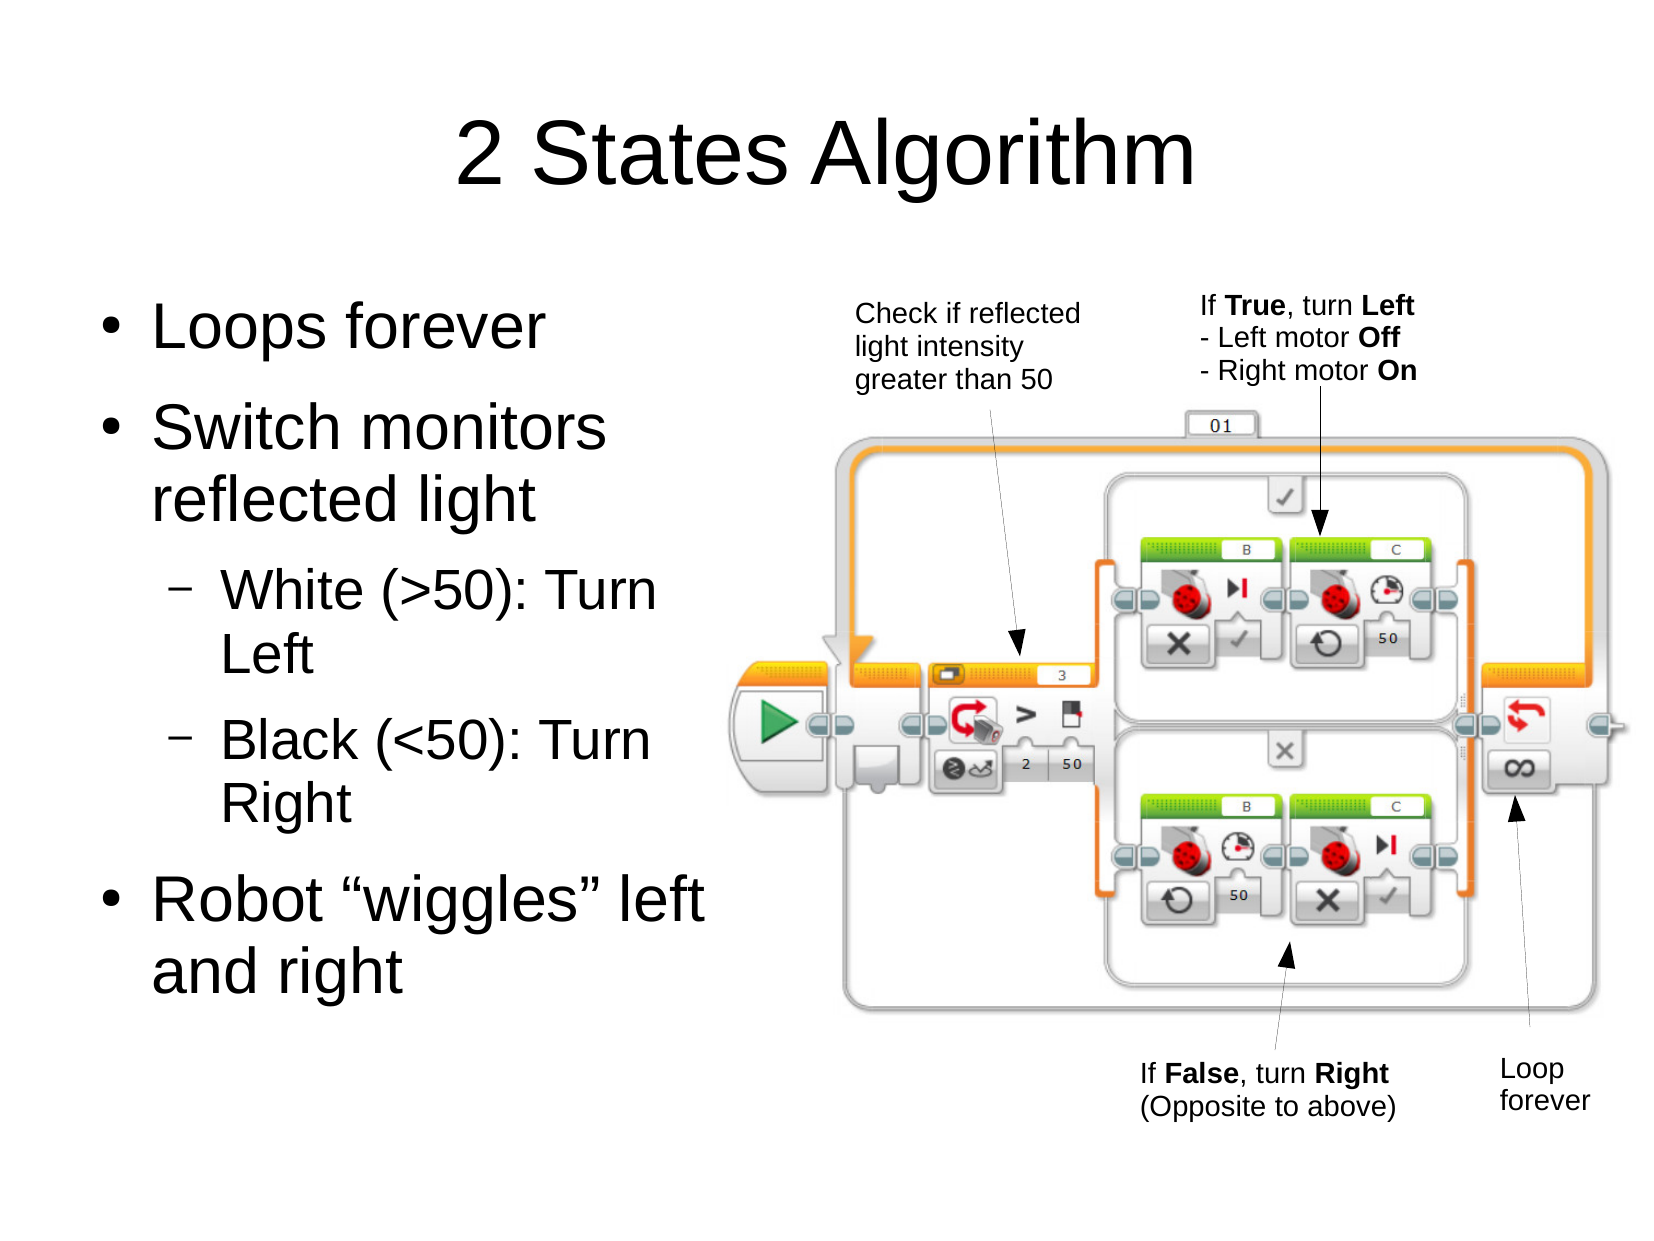

# 2 States Algorithm
If True, turn Left
- Left motor Off
- Right motor On
Check if reflected light intensity greater than 50
Loops forever
Switch monitors reflected light
White (>50): Turn Left
Black (<50): Turn Right
Robot “wiggles” left and right
Loop forever
If False, turn Right
(Opposite to above)